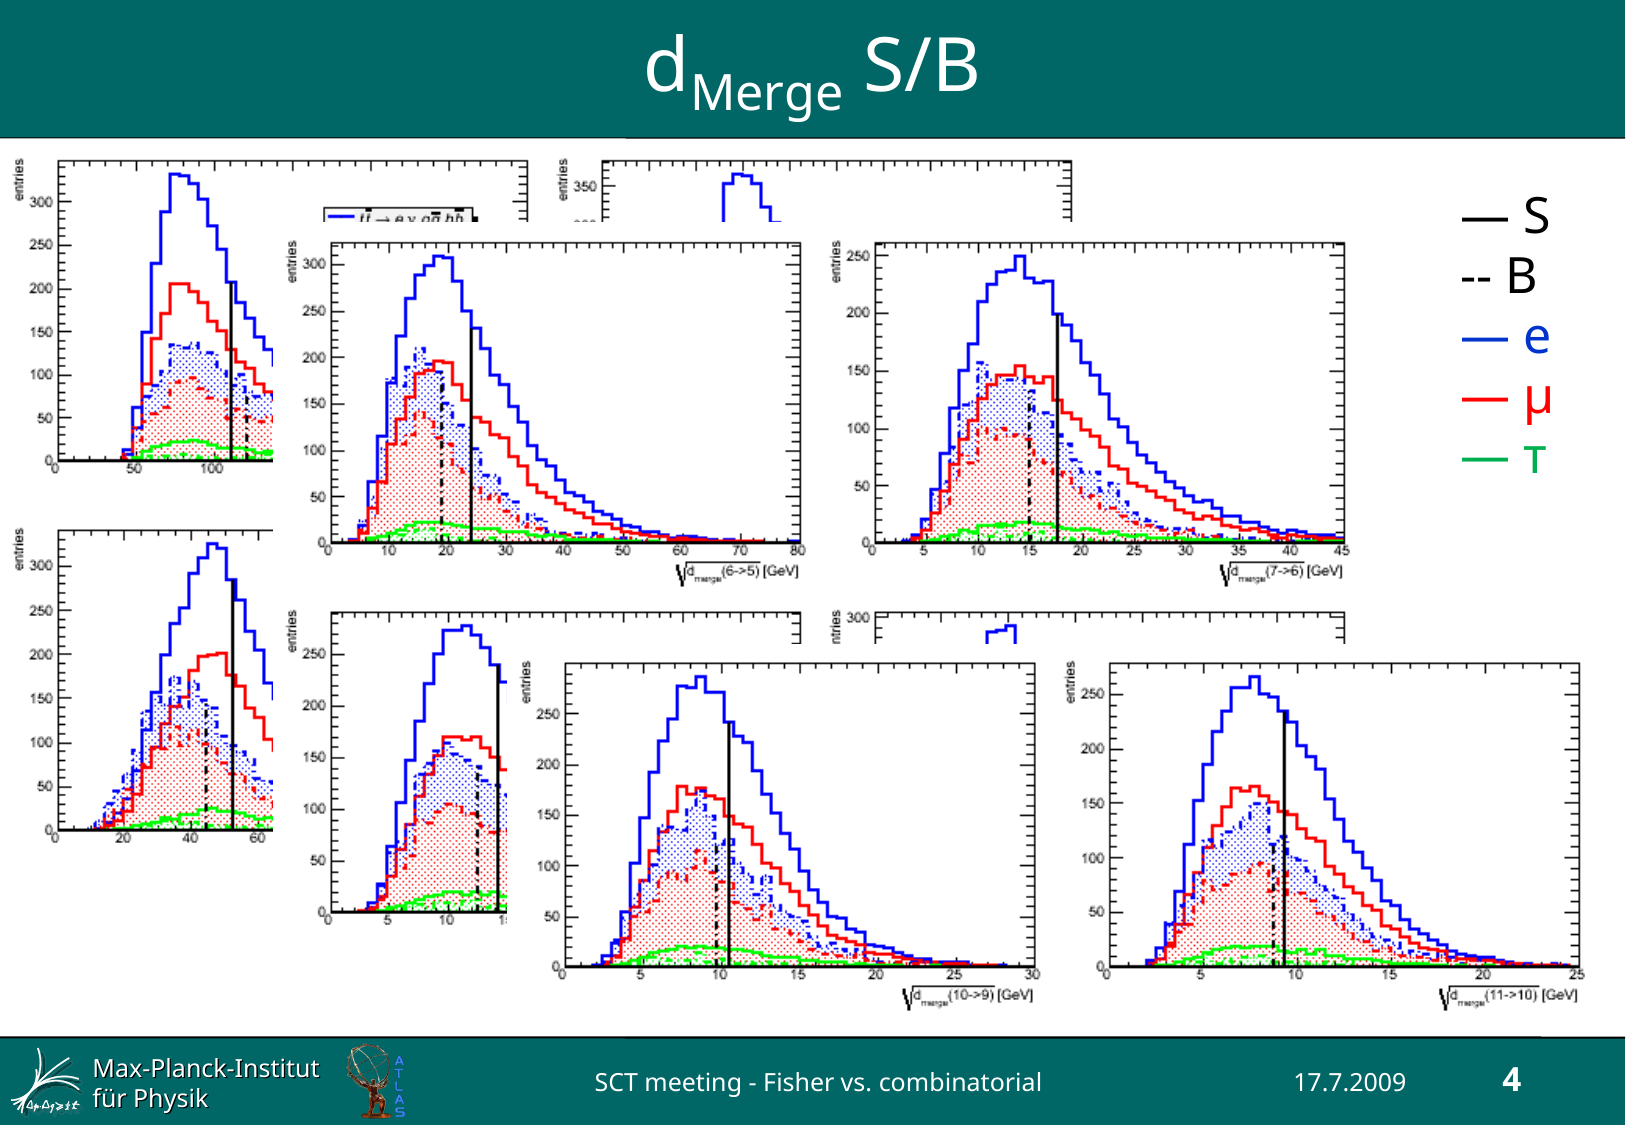

# dMerge S/B
― S
-- B
― e
― μ
― т
SCT meeting - Fisher vs. combinatorial
17.7.2009